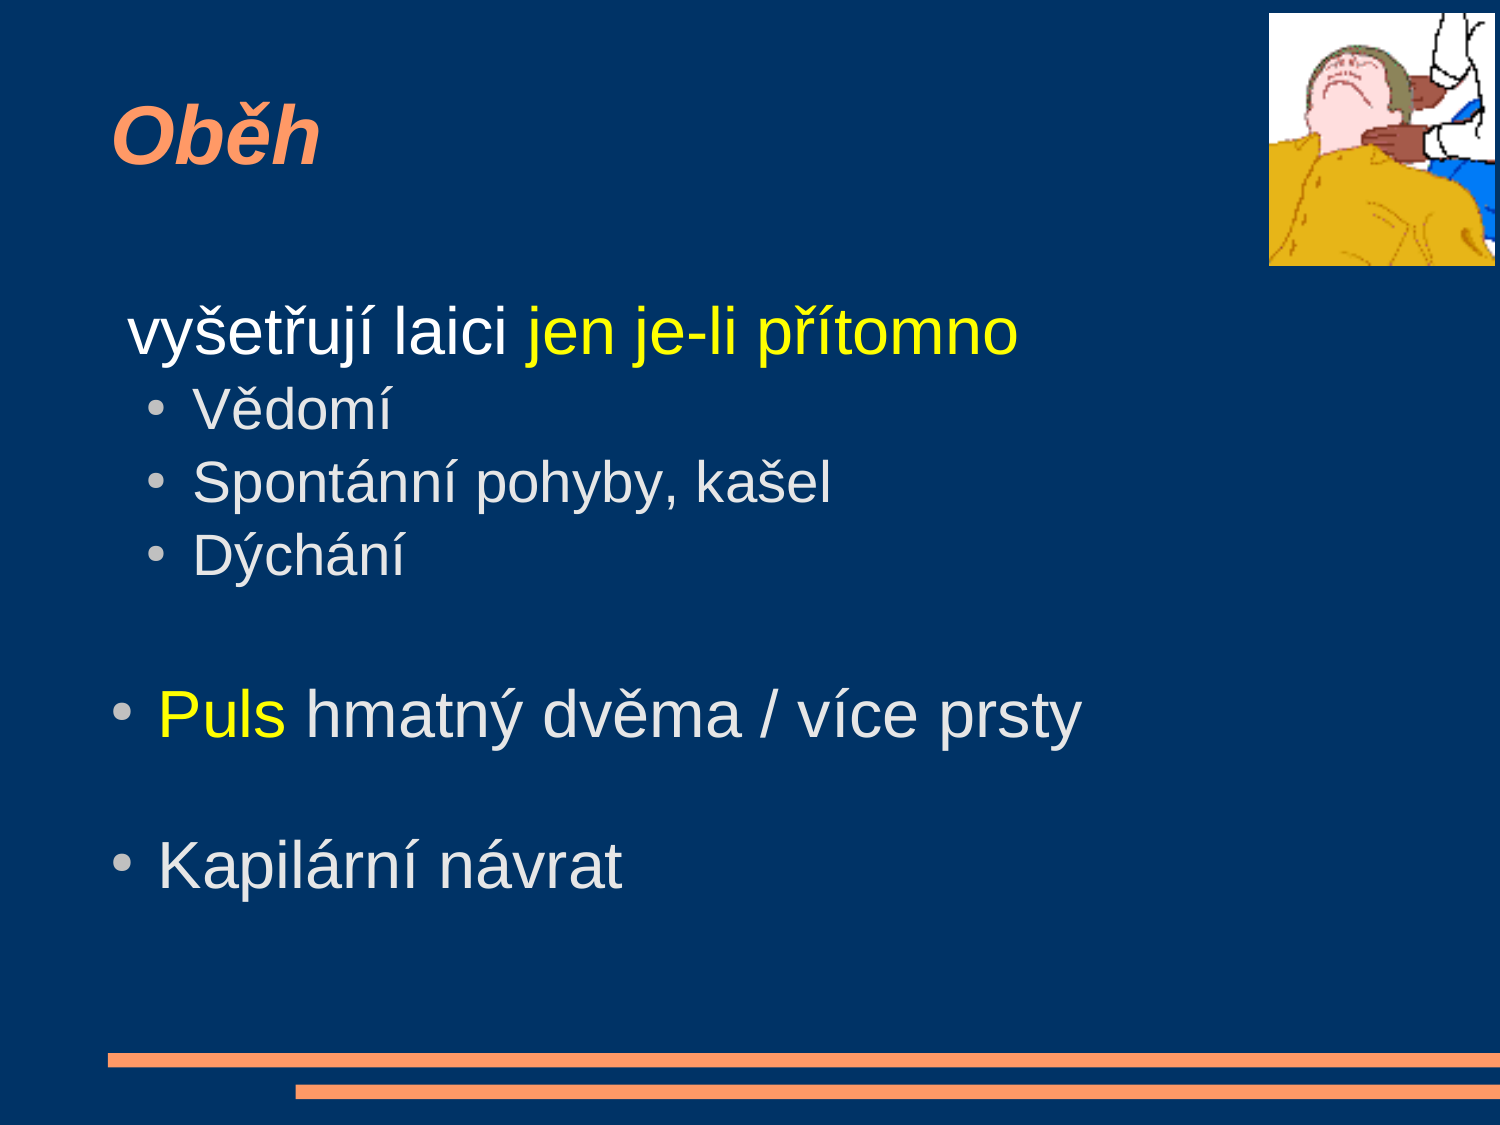

# Oběh
vyšetřují laici jen je-li přítomno
Vědomí
Spontánní pohyby, kašel
Dýchání
Puls hmatný dvěma / více prsty
Kapilární návrat